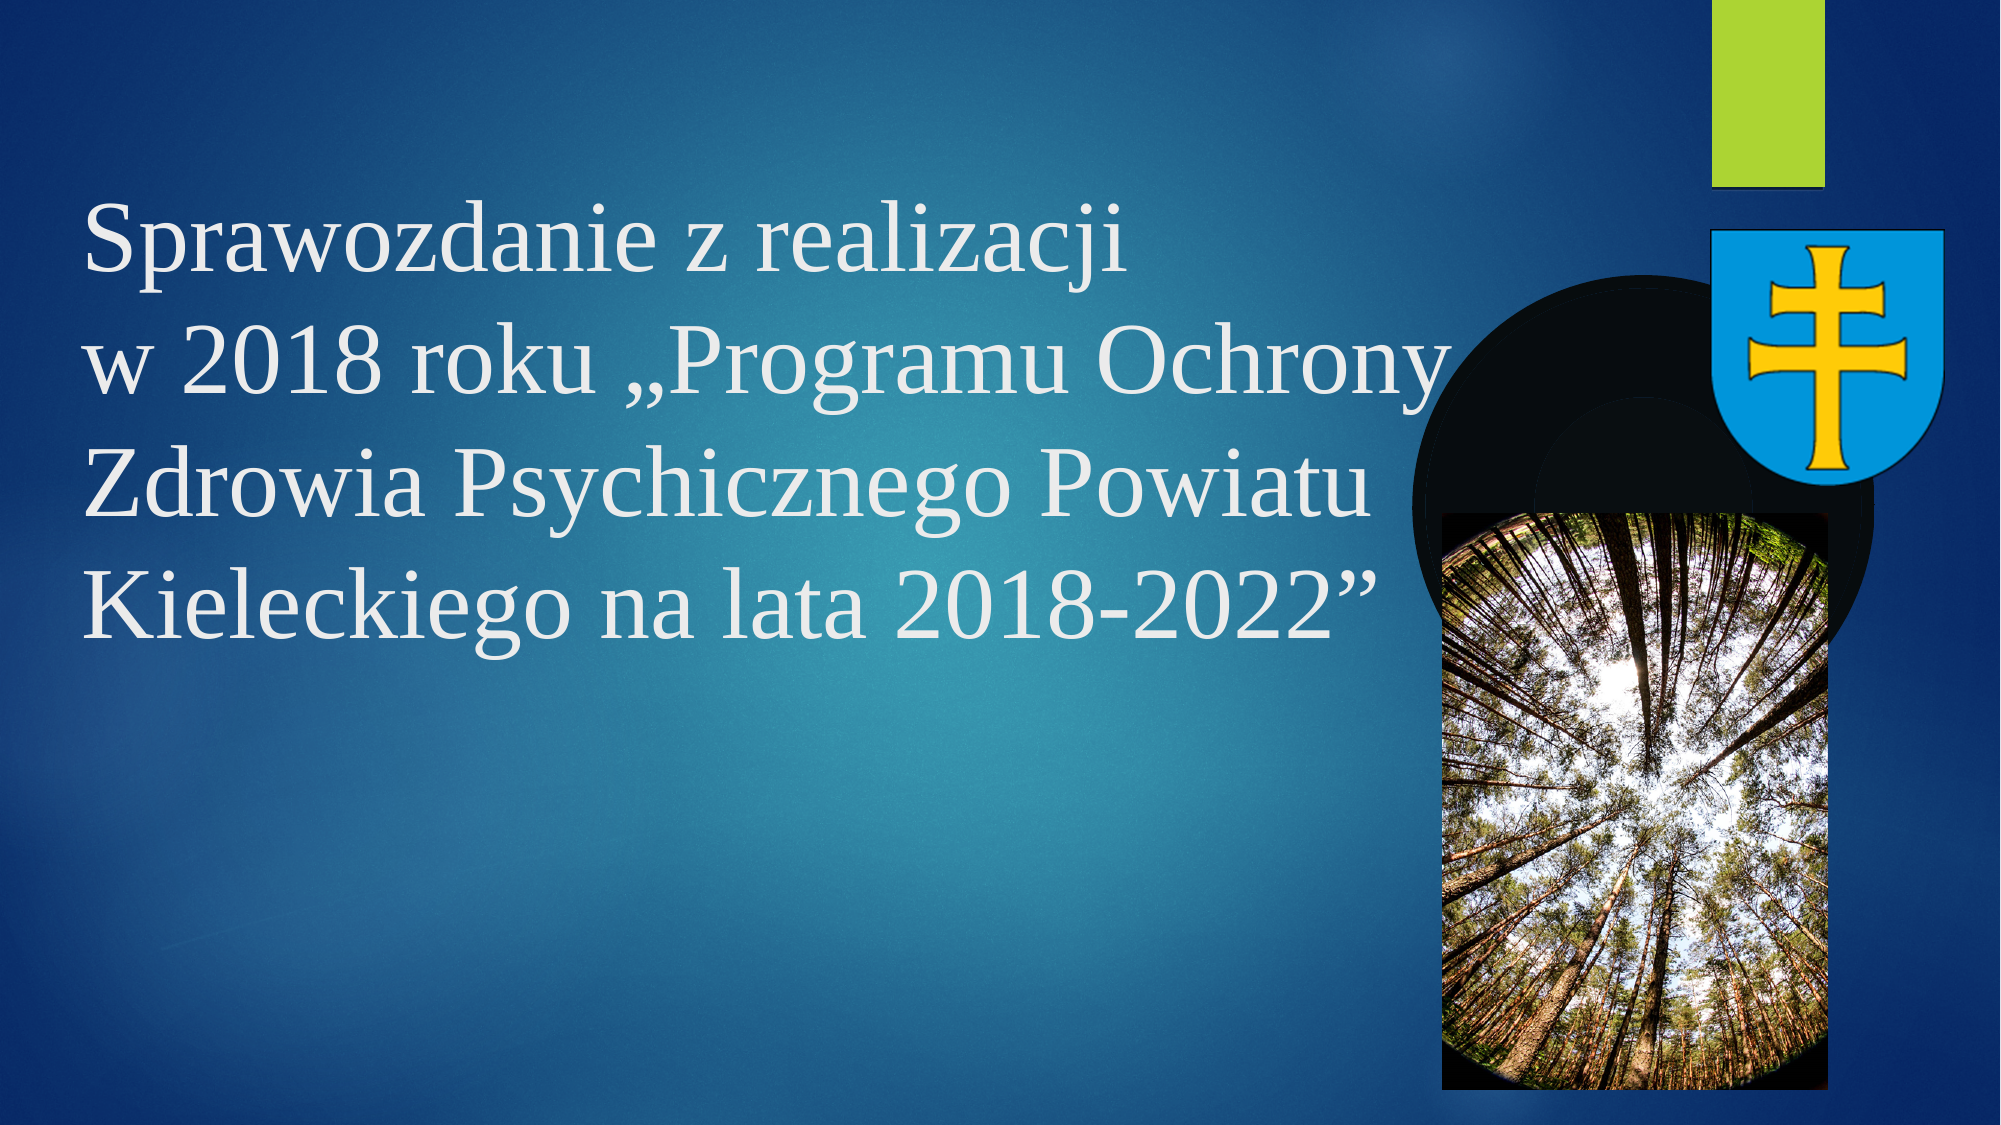

# Sprawozdanie z realizacji w 2018 roku „Programu Ochrony Zdrowia Psychicznego Powiatu Kieleckiego na lata 2018-2022”